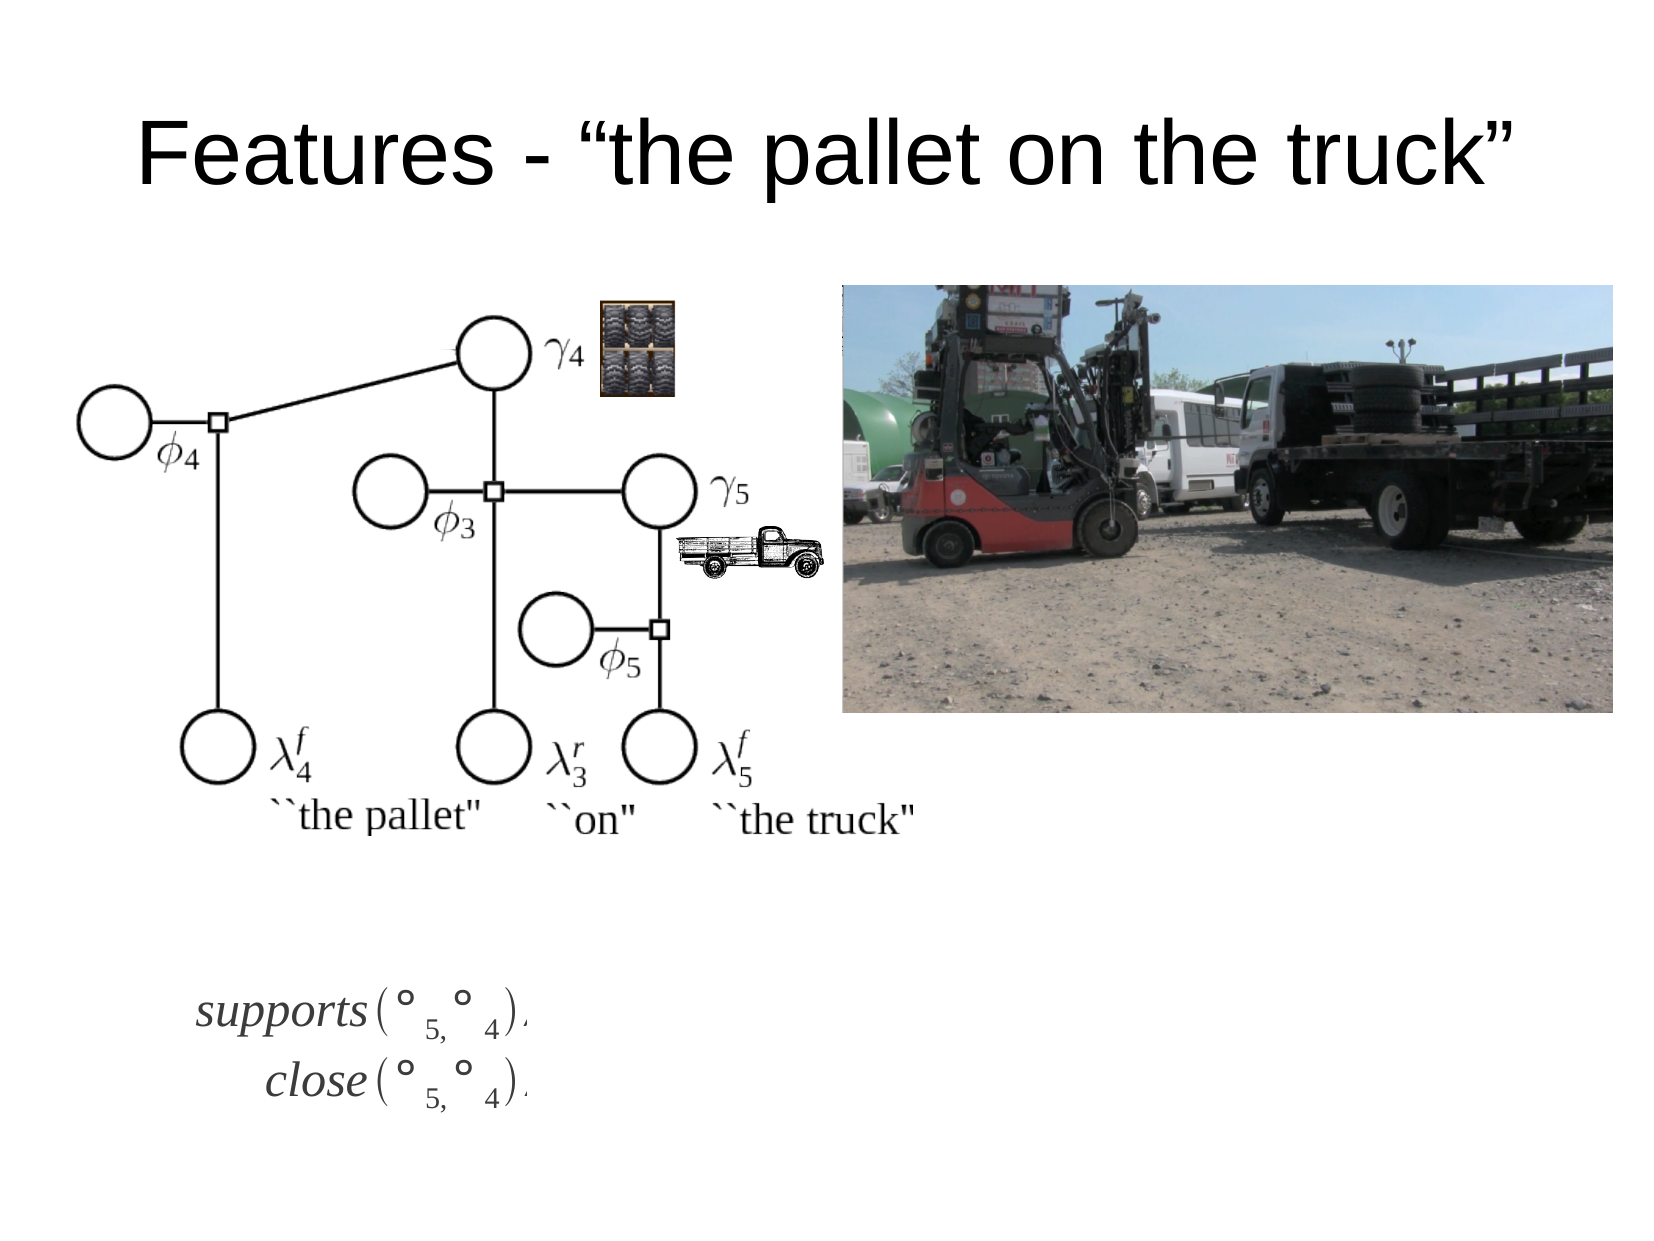

# Features - “the pallet on the truck”